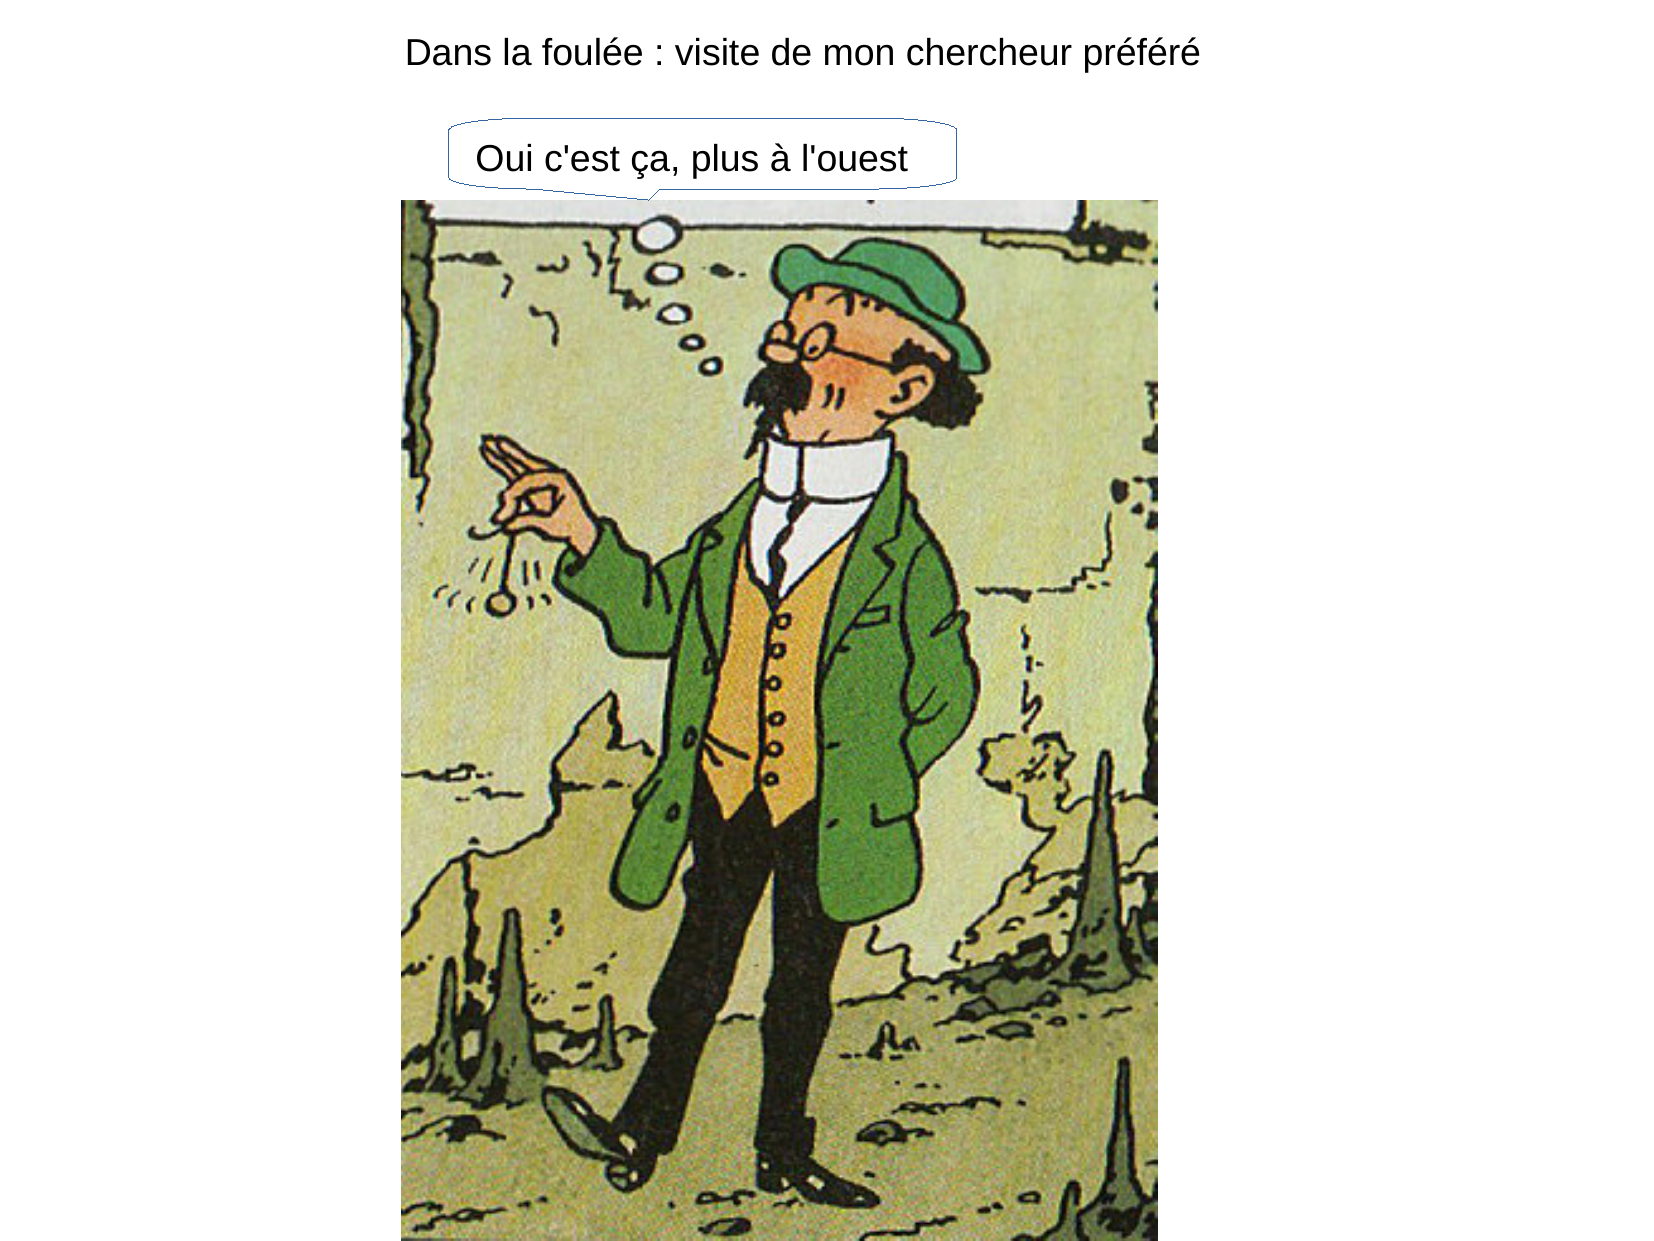

Dans la foulée : visite de mon chercheur préféré
Oui c'est ça, plus à l'ouest